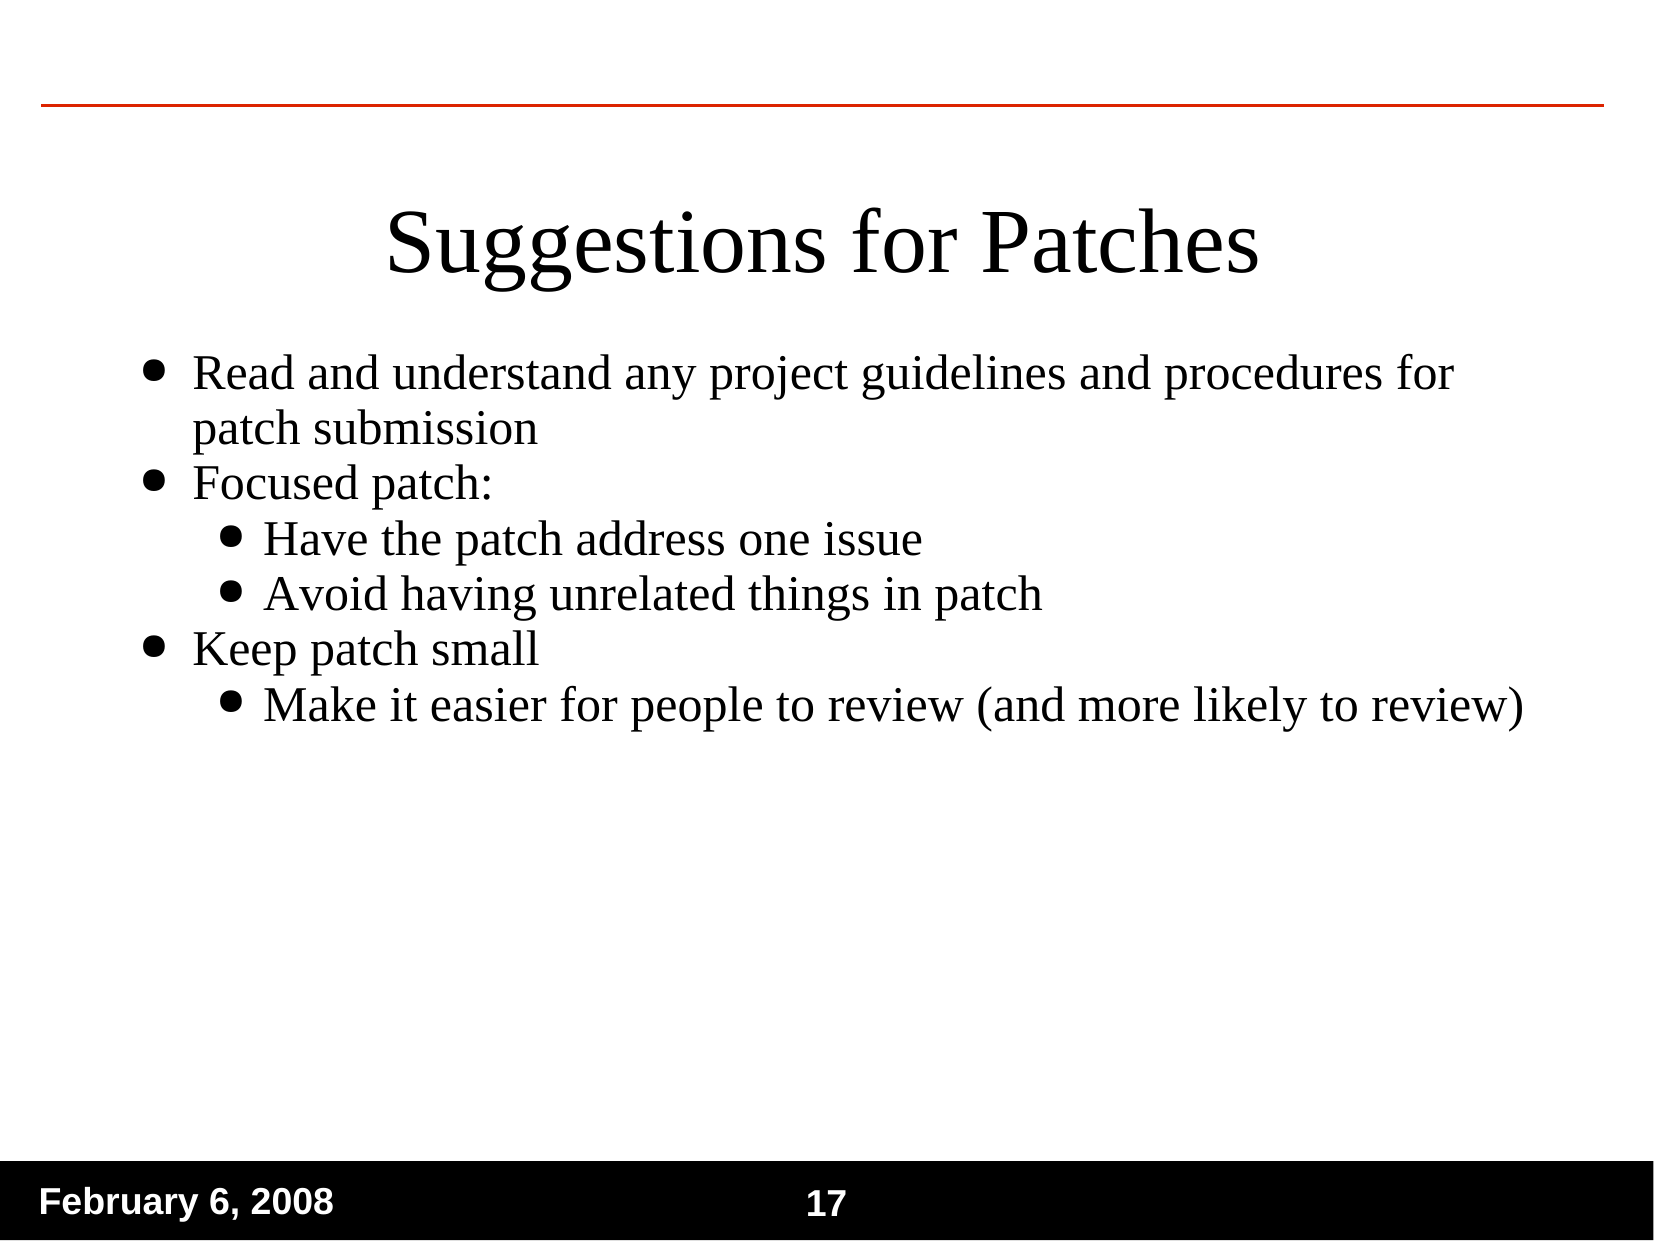

# Suggestions for Patches
Read and understand any project guidelines and procedures for patch submission
Focused patch:
Have the patch address one issue
Avoid having unrelated things in patch
Keep patch small
Make it easier for people to review (and more likely to review)